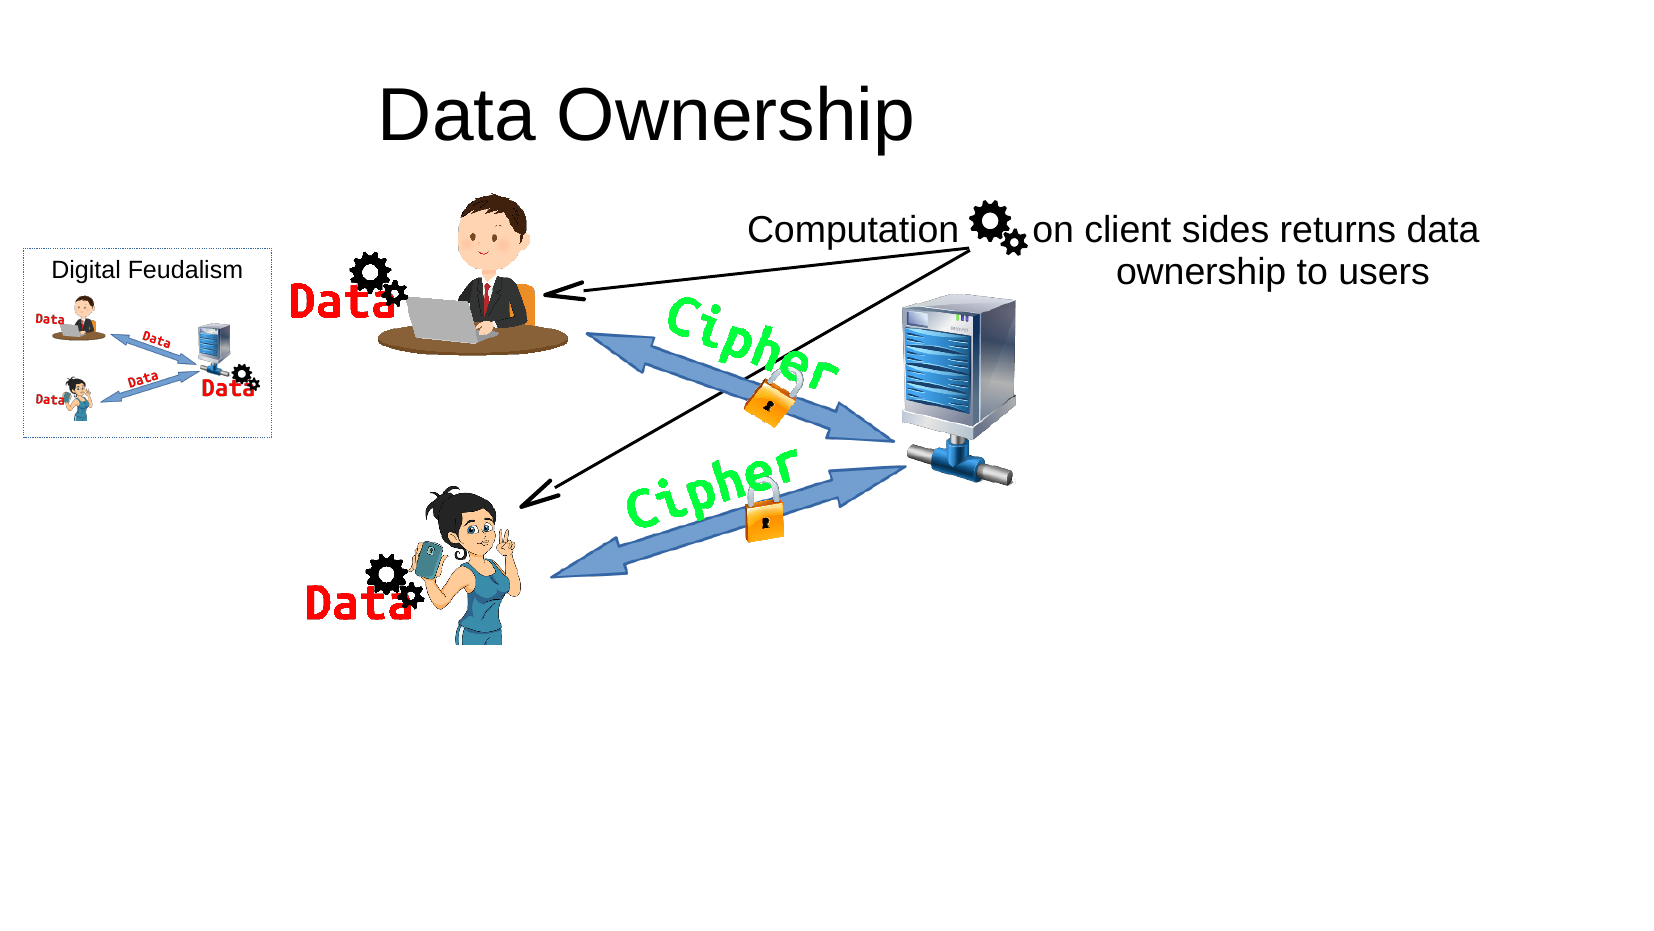

# Data Ownership
Computation on client sides returns data
					ownership to users
Digital Feudalism